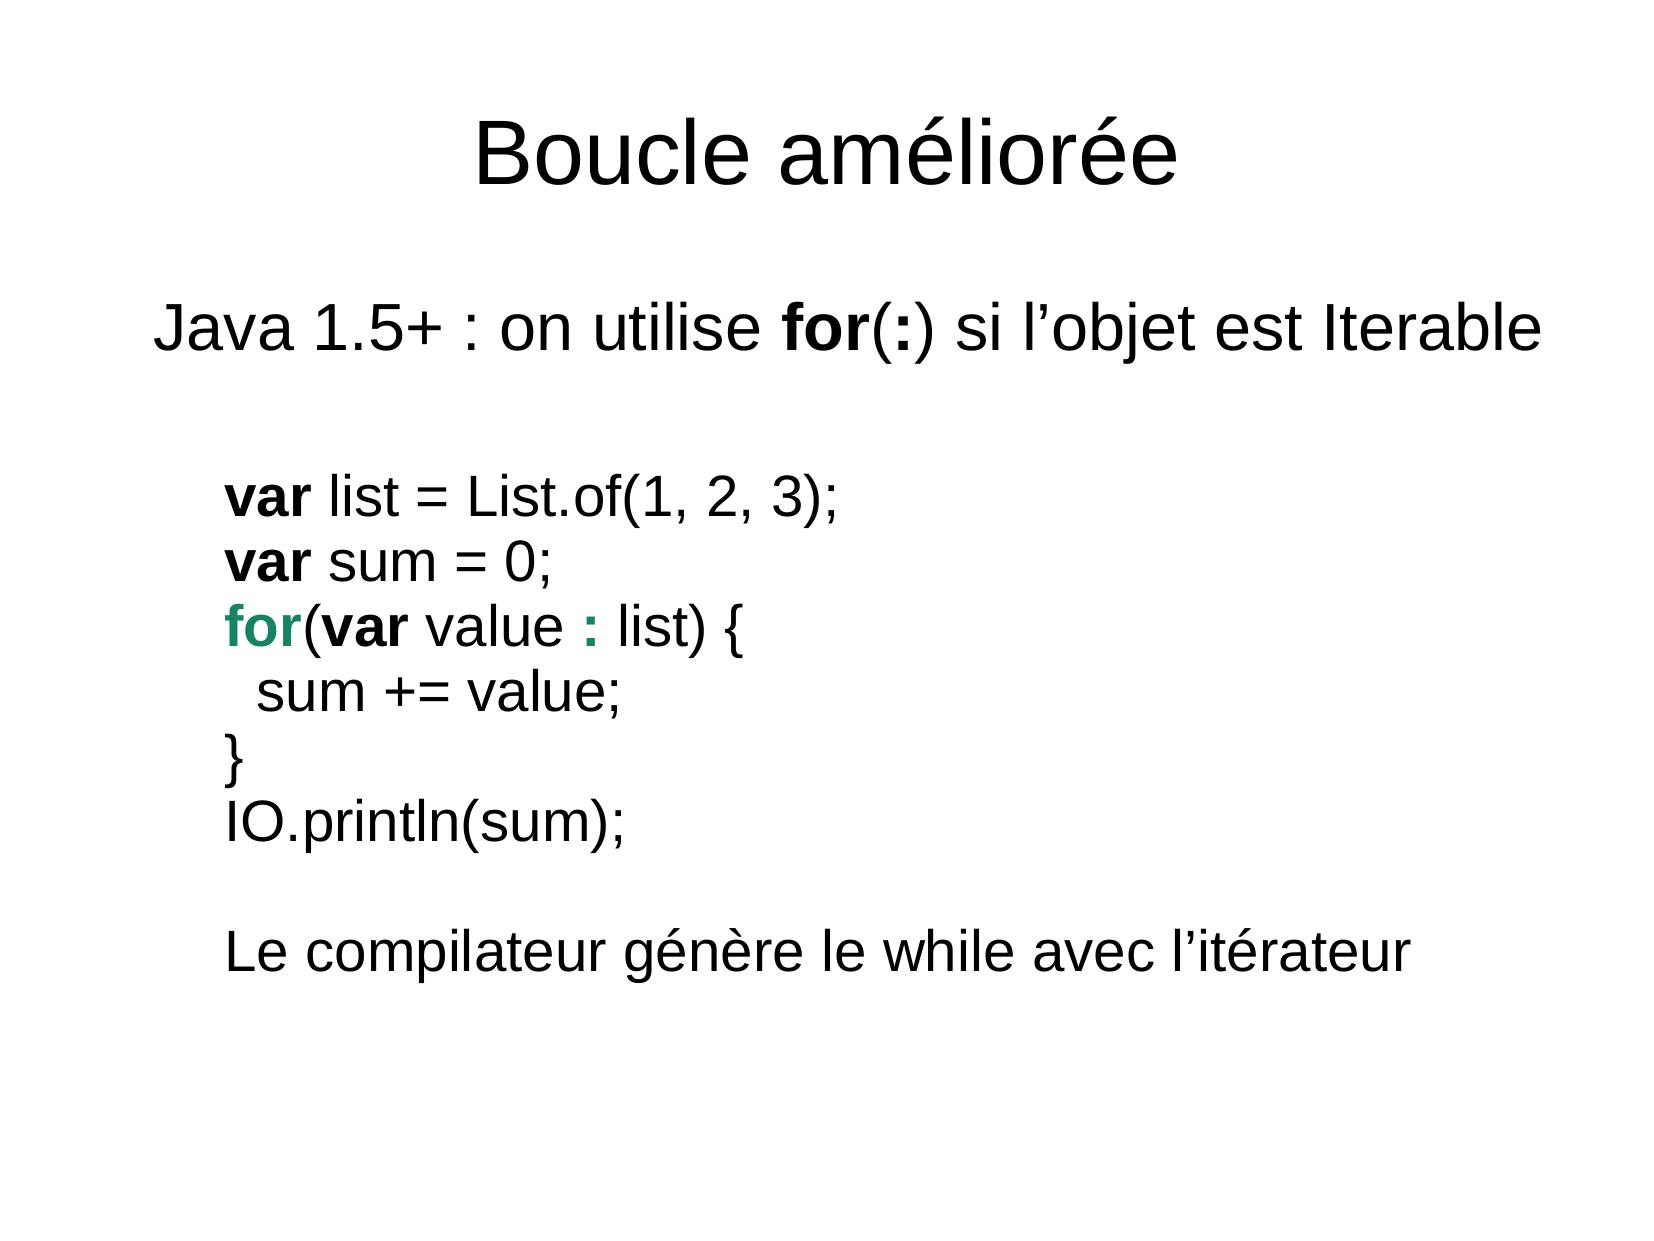

# Boucle améliorée
Java 1.5+ : on utilise for(:) si l’objet est Iterable
var list = List.of(1, 2, 3);
var sum = 0;
for(var value : list) {
 sum += value;
}
IO.println(sum);
Le compilateur génère le while avec l’itérateur